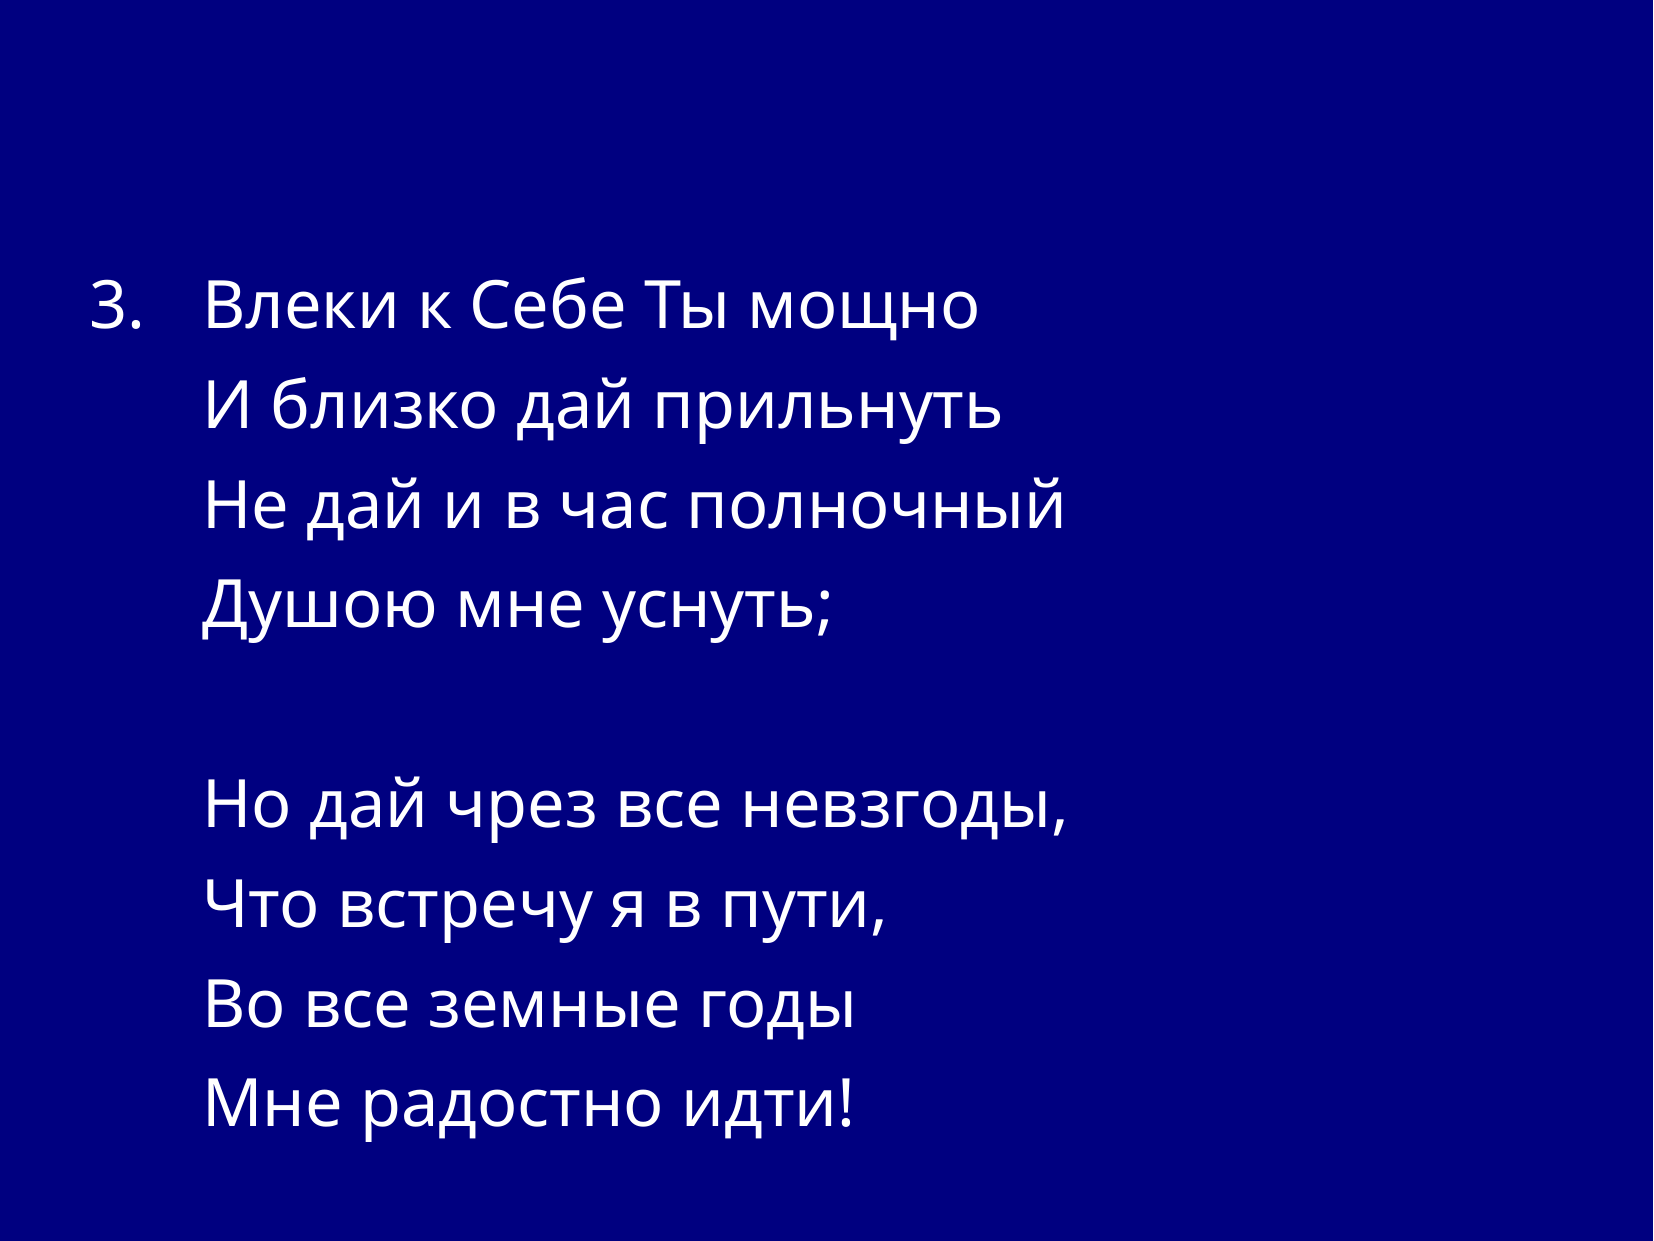

3.	Влеки к Себе Ты мощно
	И близко дай прильнуть
	Не дай и в час полночный
	Душою мне уснуть;
	Но дай чрез все невзгоды,
	Что встречу я в пути,
	Во все земные годы
	Мне радостно идти!